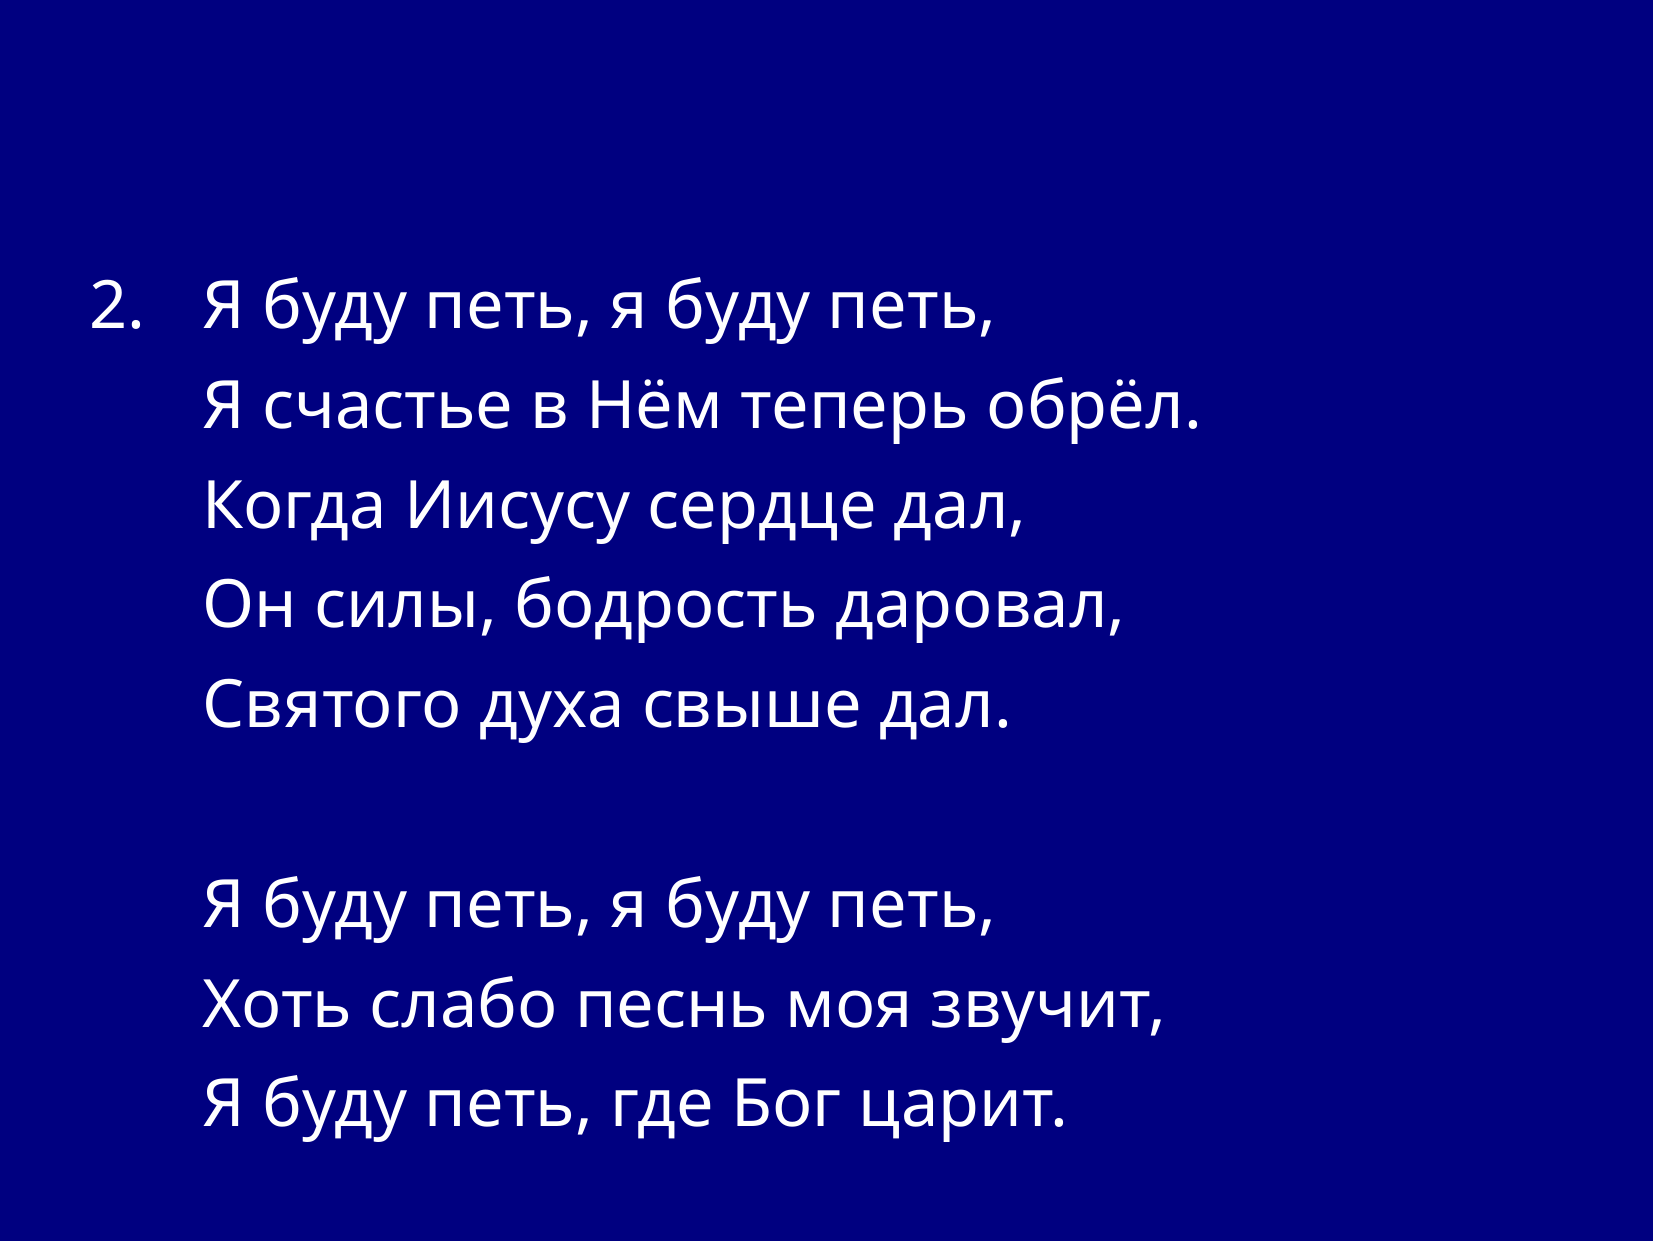

2.	Я буду петь, я буду петь,
	Я счастье в Нём теперь обрёл.
	Когда Иисусу сердце дал,
	Он силы, бодрость даровал,
	Святого духа свыше дал.
	Я буду петь, я буду петь,
	Хоть слабо песнь моя звучит,
	Я буду петь, где Бог царит.